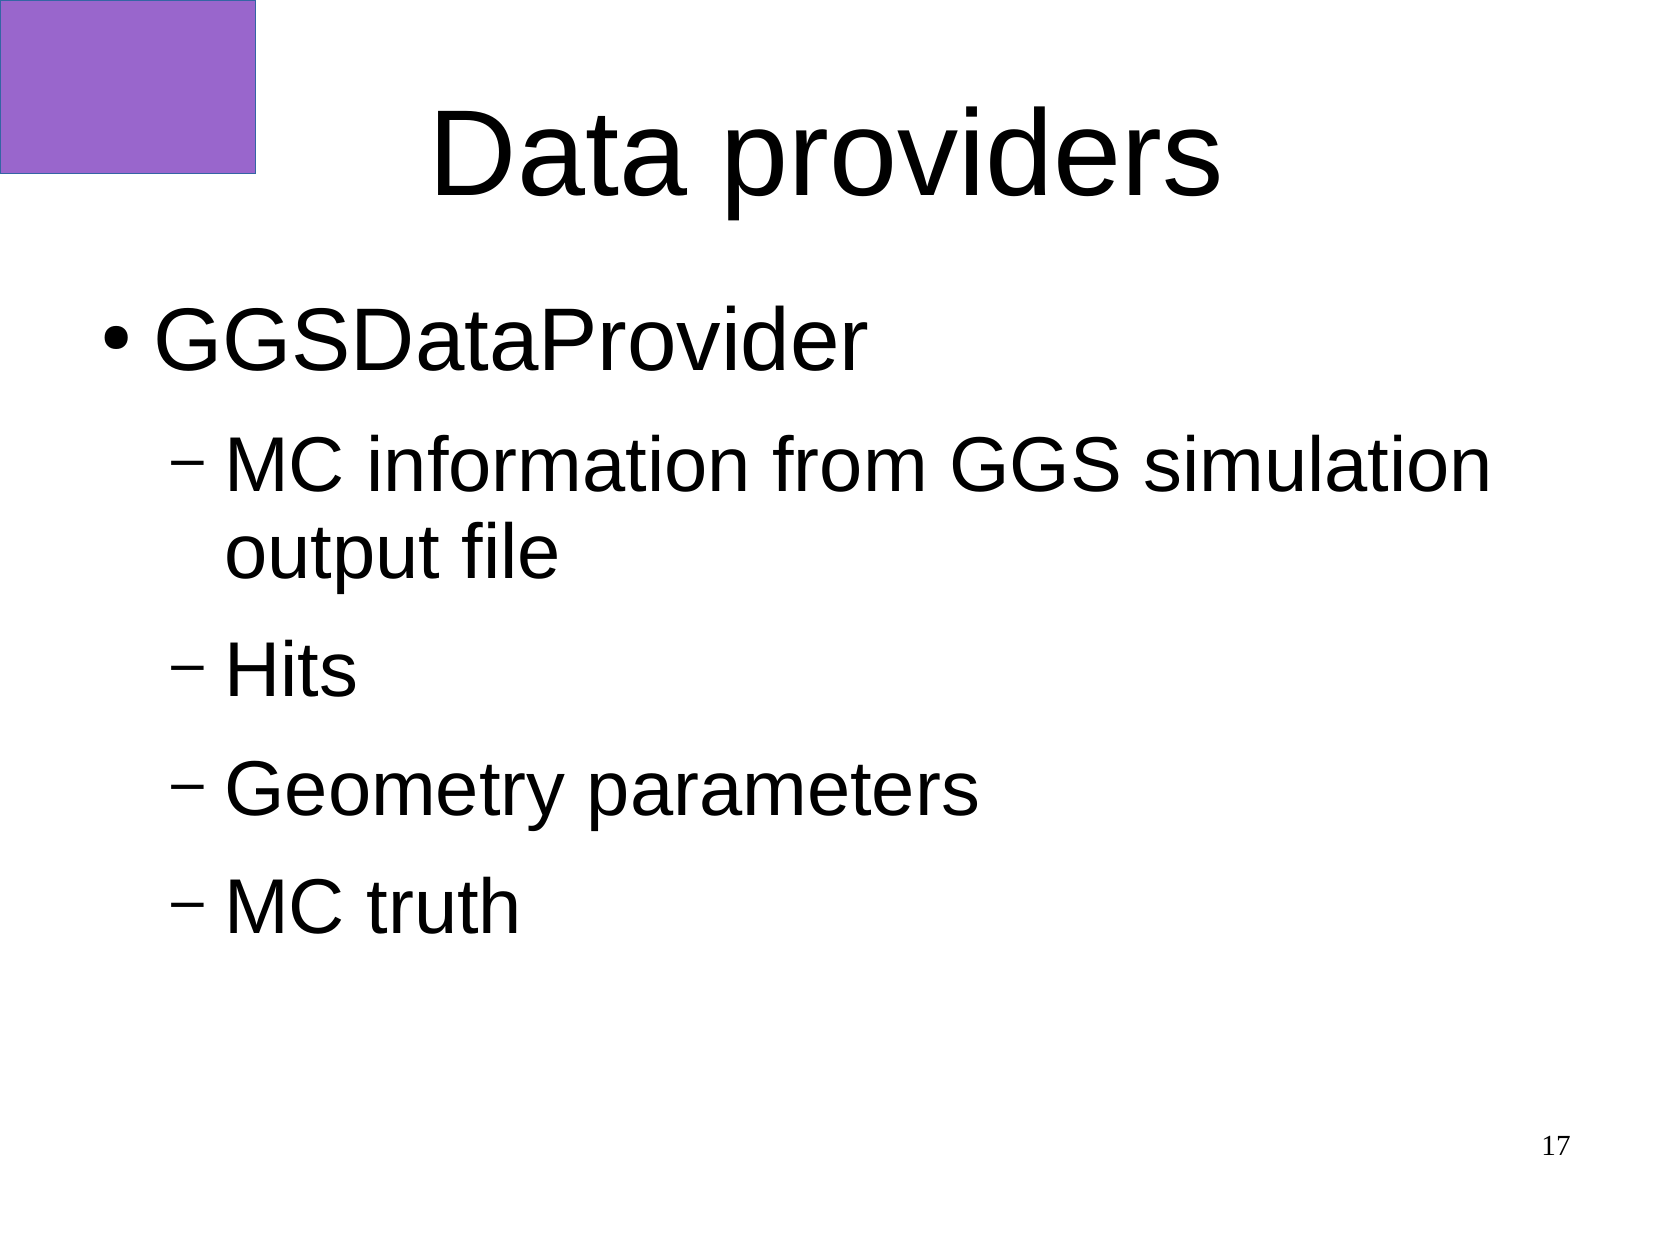

# Data providers
GGSDataProvider
MC information from GGS simulation output file
Hits
Geometry parameters
MC truth
17